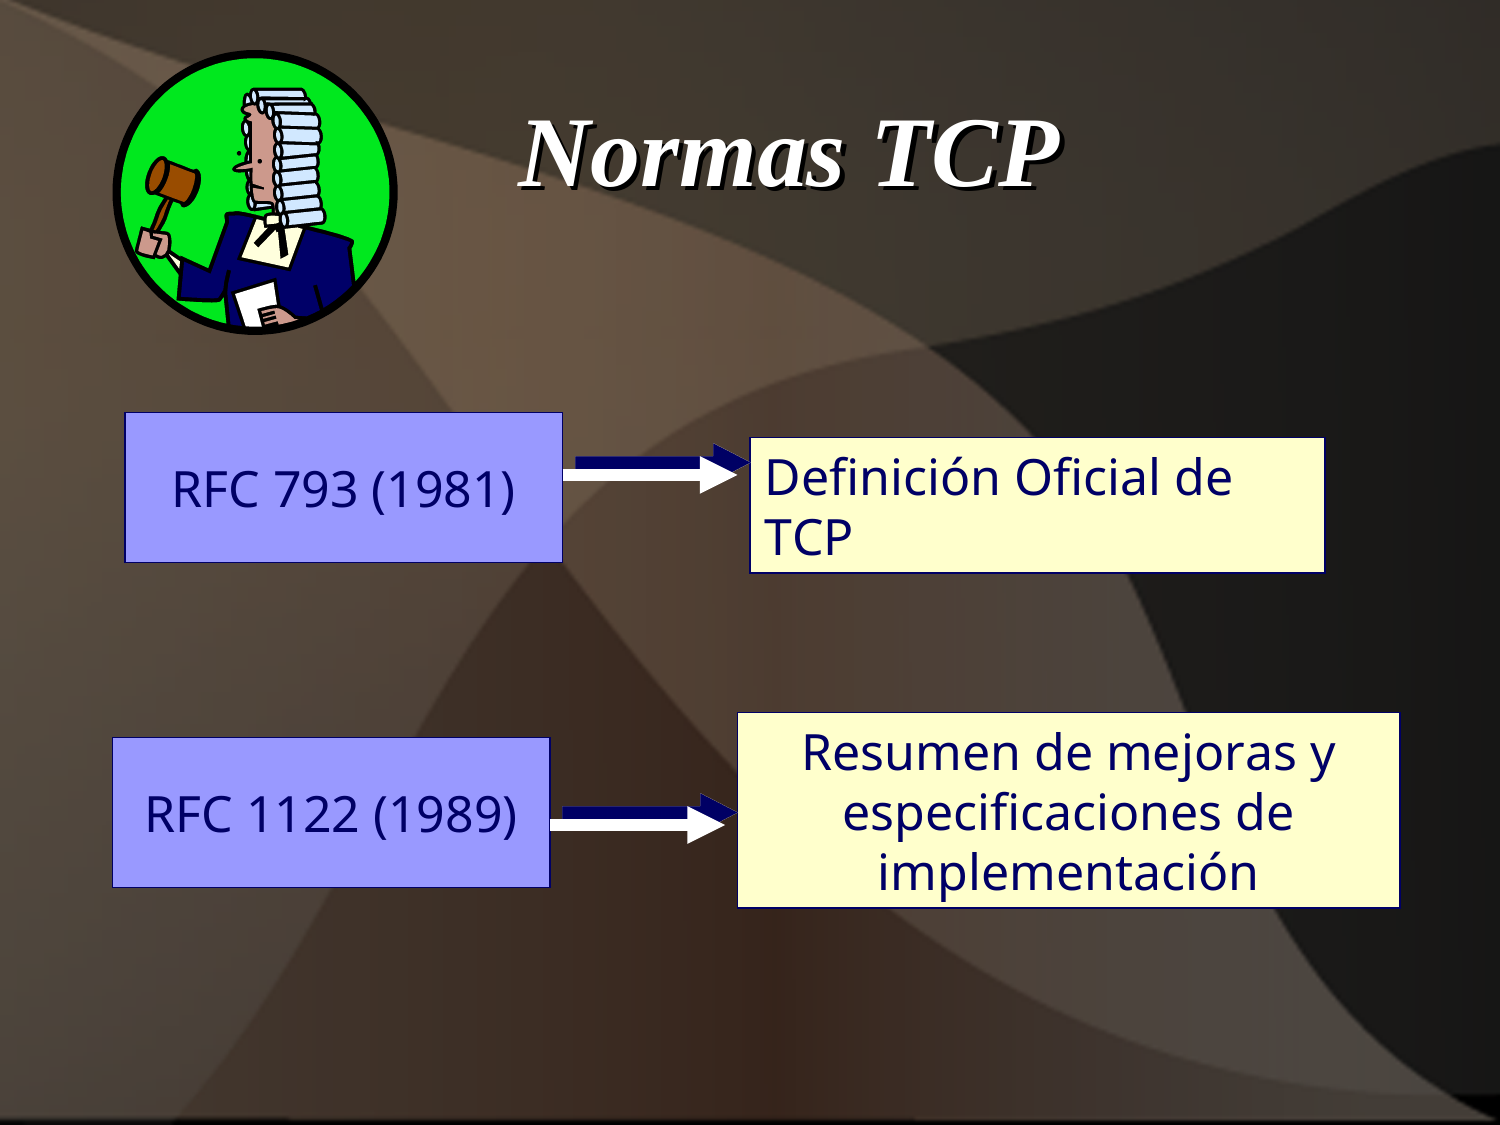

Normas TCP
RFC 793 (1981)
Definición Oficial de TCP
Resumen de mejoras y especificaciones de implementación
RFC 1122 (1989)